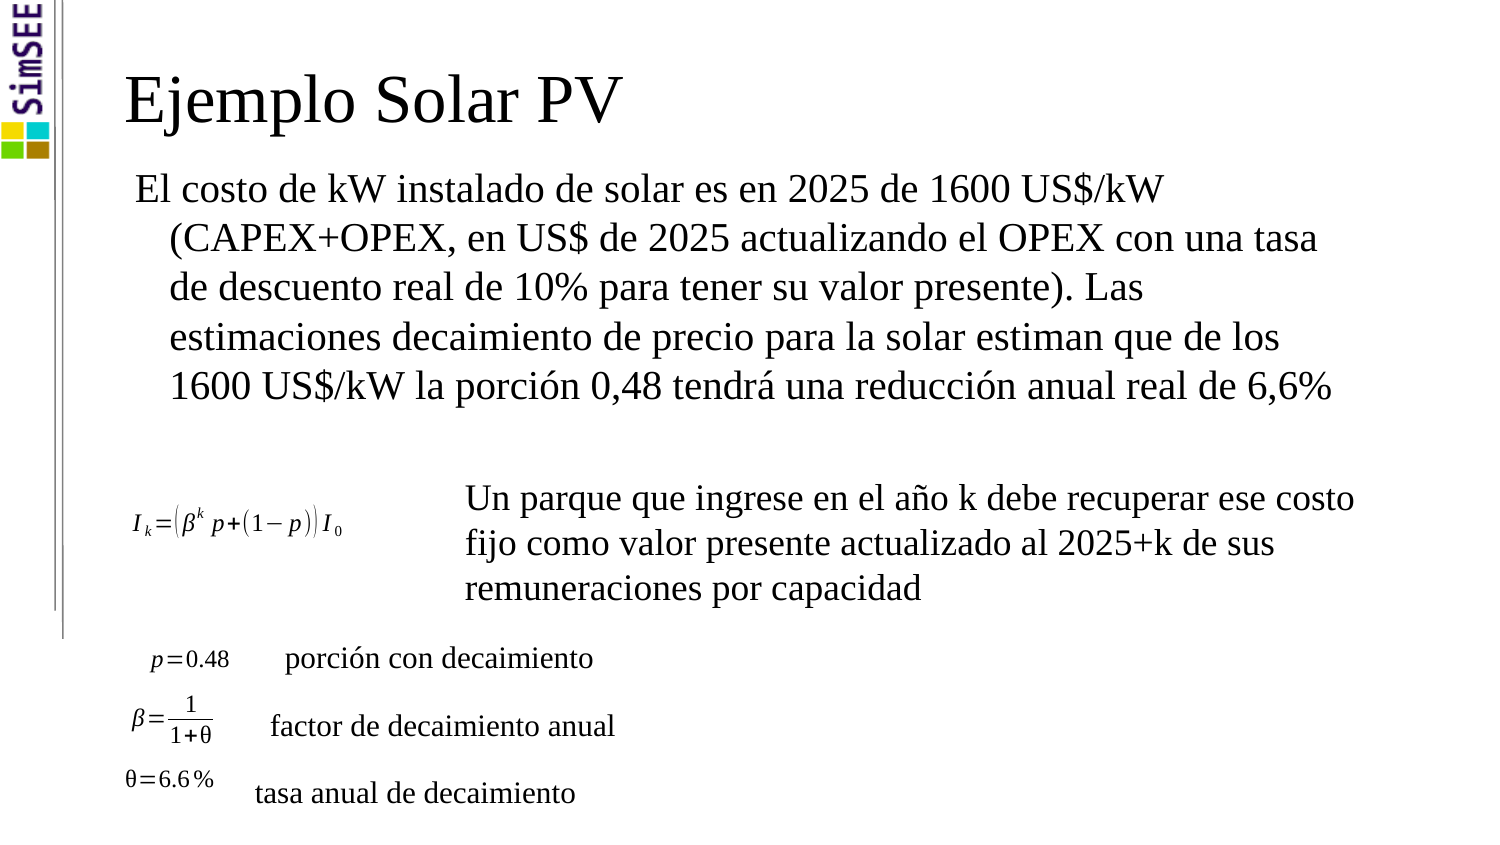

# Ejemplo Solar PV
El costo de kW instalado de solar es en 2025 de 1600 US$/kW (CAPEX+OPEX, en US$ de 2025 actualizando el OPEX con una tasa de descuento real de 10% para tener su valor presente). Las estimaciones decaimiento de precio para la solar estiman que de los 1600 US$/kW la porción 0,48 tendrá una reducción anual real de 6,6%
Un parque que ingrese en el año k debe recuperar ese costo fijo como valor presente actualizado al 2025+k de sus remuneraciones por capacidad
porción con decaimiento
factor de decaimiento anual
tasa anual de decaimiento